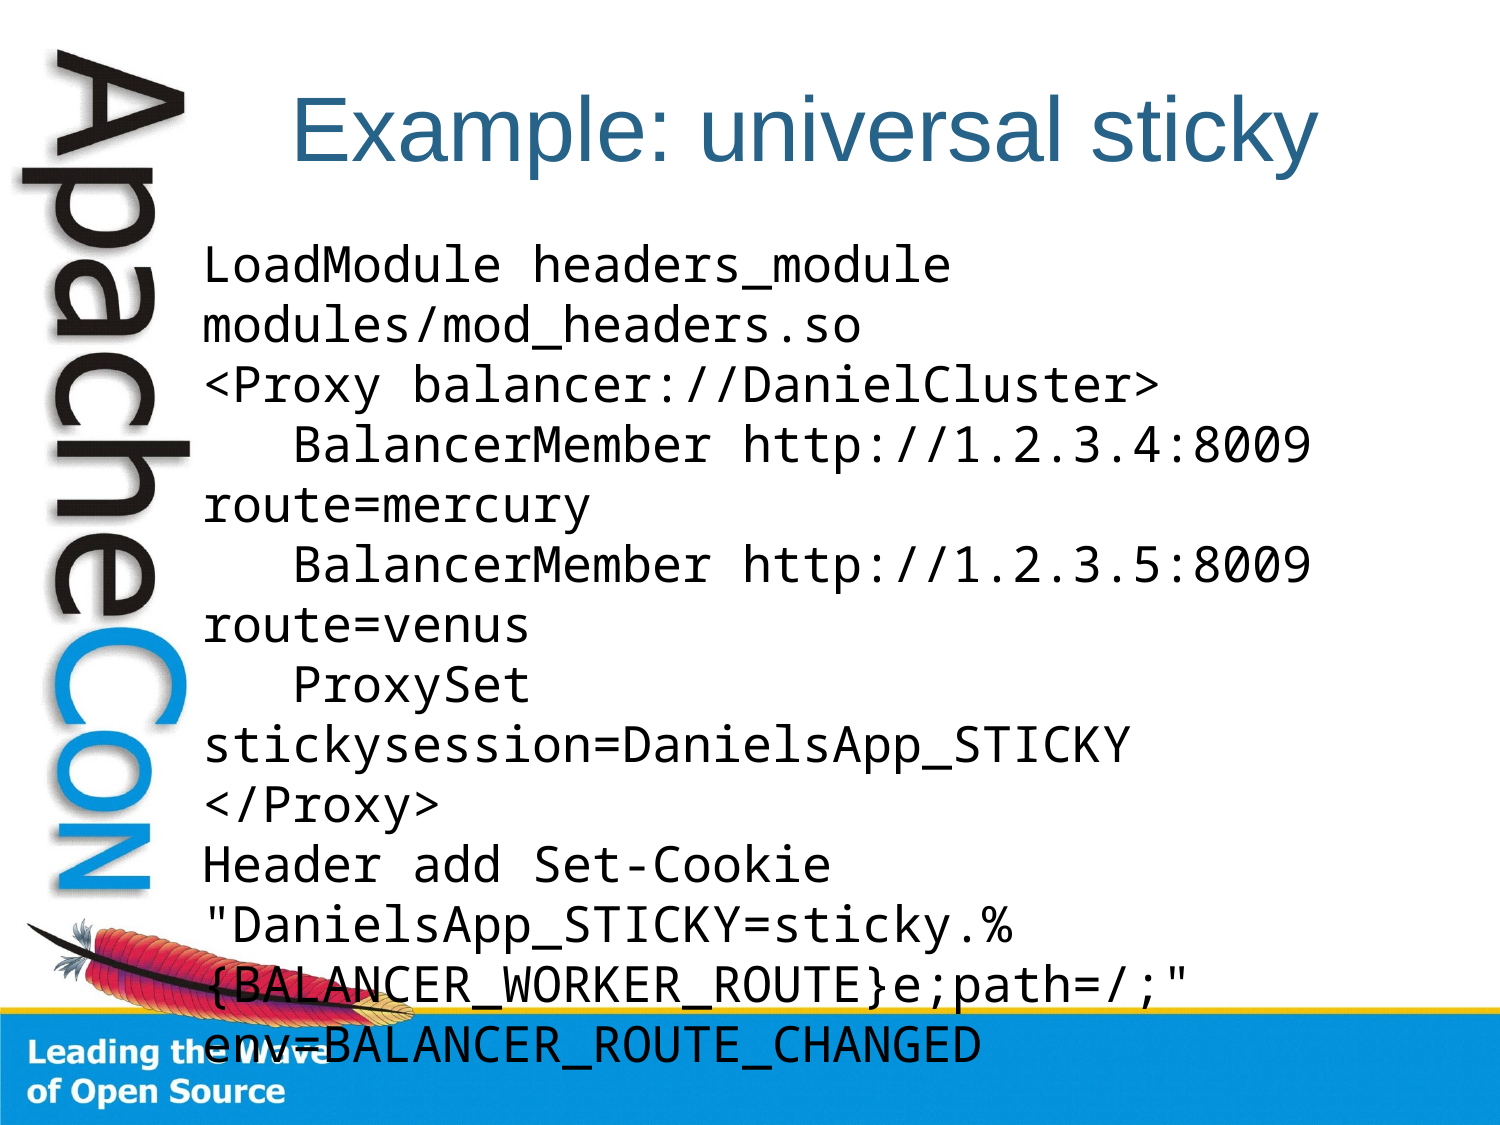

# Example: universal sticky
LoadModule headers_module modules/mod_headers.so
<Proxy balancer://DanielCluster>
 BalancerMember http://1.2.3.4:8009 route=mercury
 BalancerMember http://1.2.3.5:8009 route=venus
 ProxySet stickysession=DanielsApp_STICKY
</Proxy>
Header add Set-Cookie "DanielsApp_STICKY=sticky.%{BALANCER_WORKER_ROUTE}e;path=/;" env=BALANCER_ROUTE_CHANGED
ProxyPass /daniel/ balancer://DanielCluster/daniel/